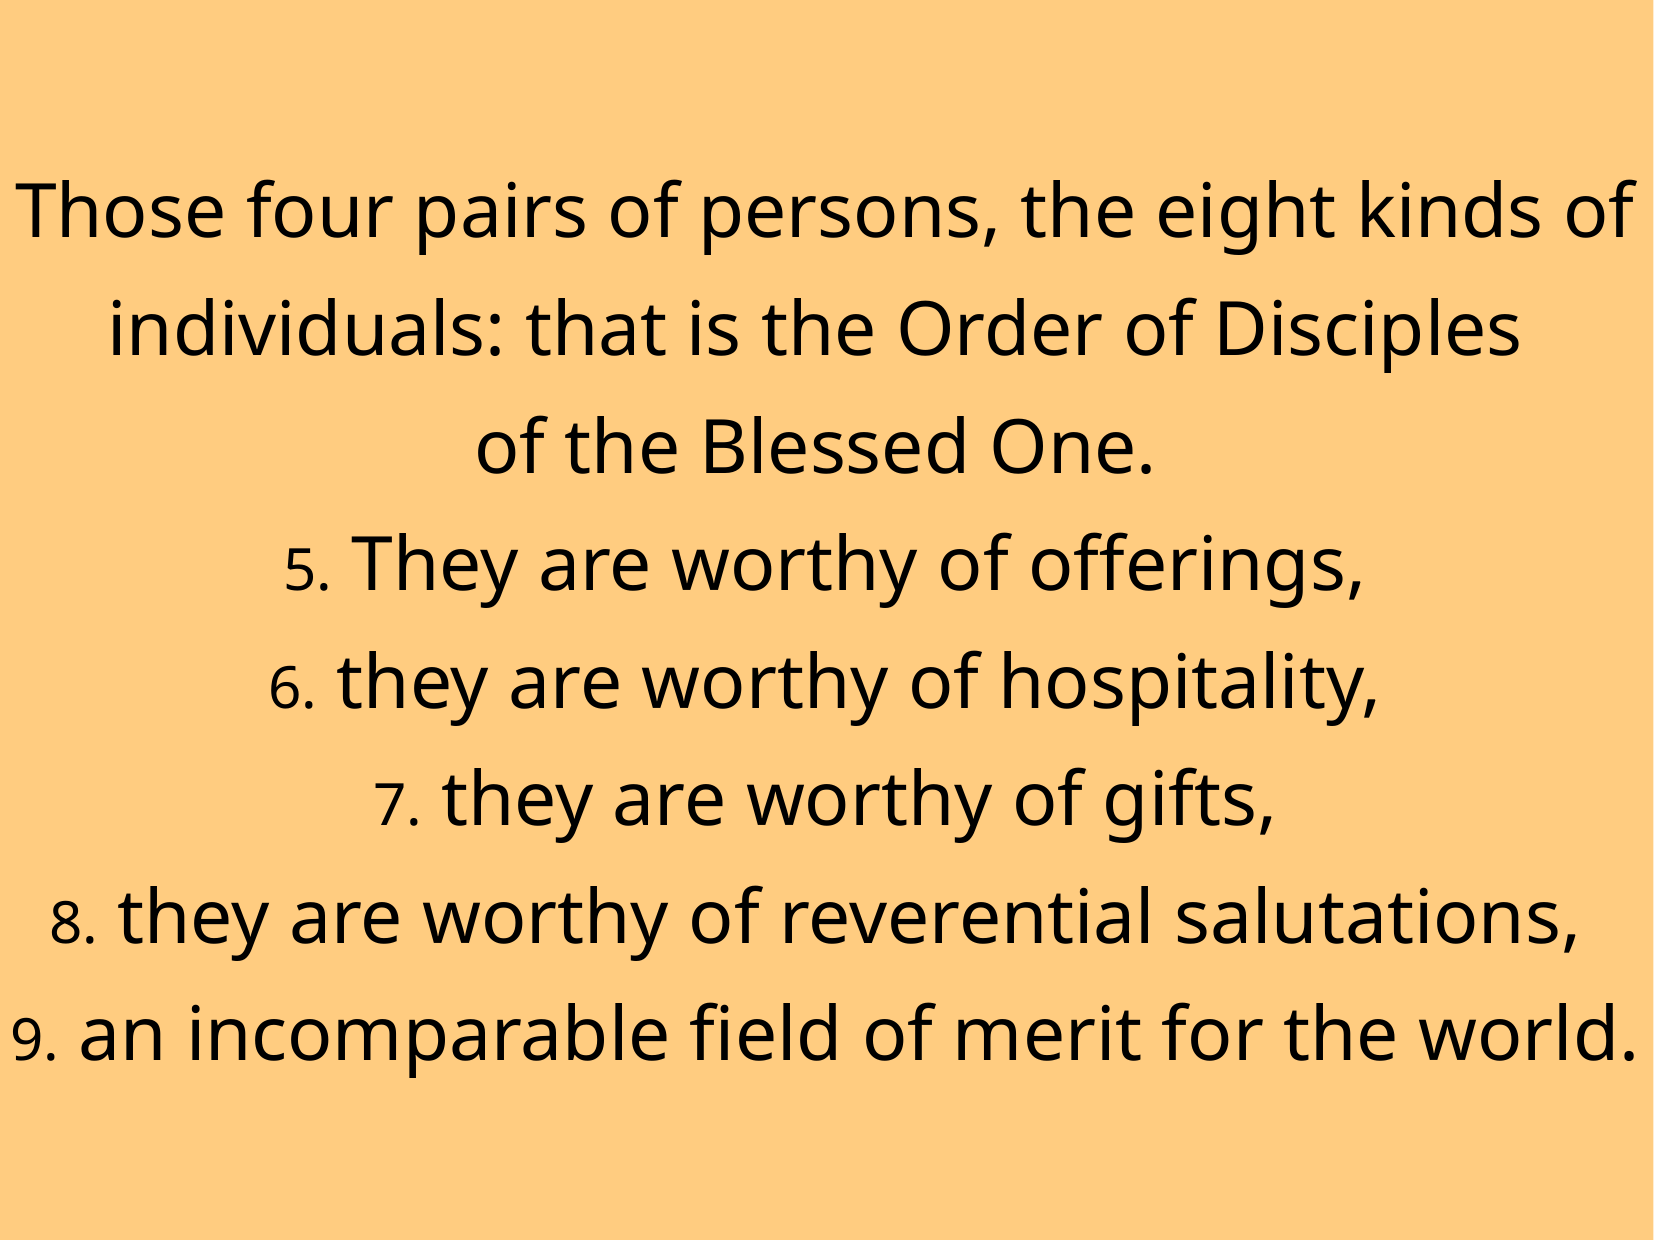

# Those four pairs of persons, the eight kinds of individuals: that is the Order of Disciples
of the Blessed One.
5. They are worthy of offerings,
6. they are worthy of hospitality,
7. they are worthy of gifts,
8. they are worthy of reverential salutations,
9. an incomparable field of merit for the world.